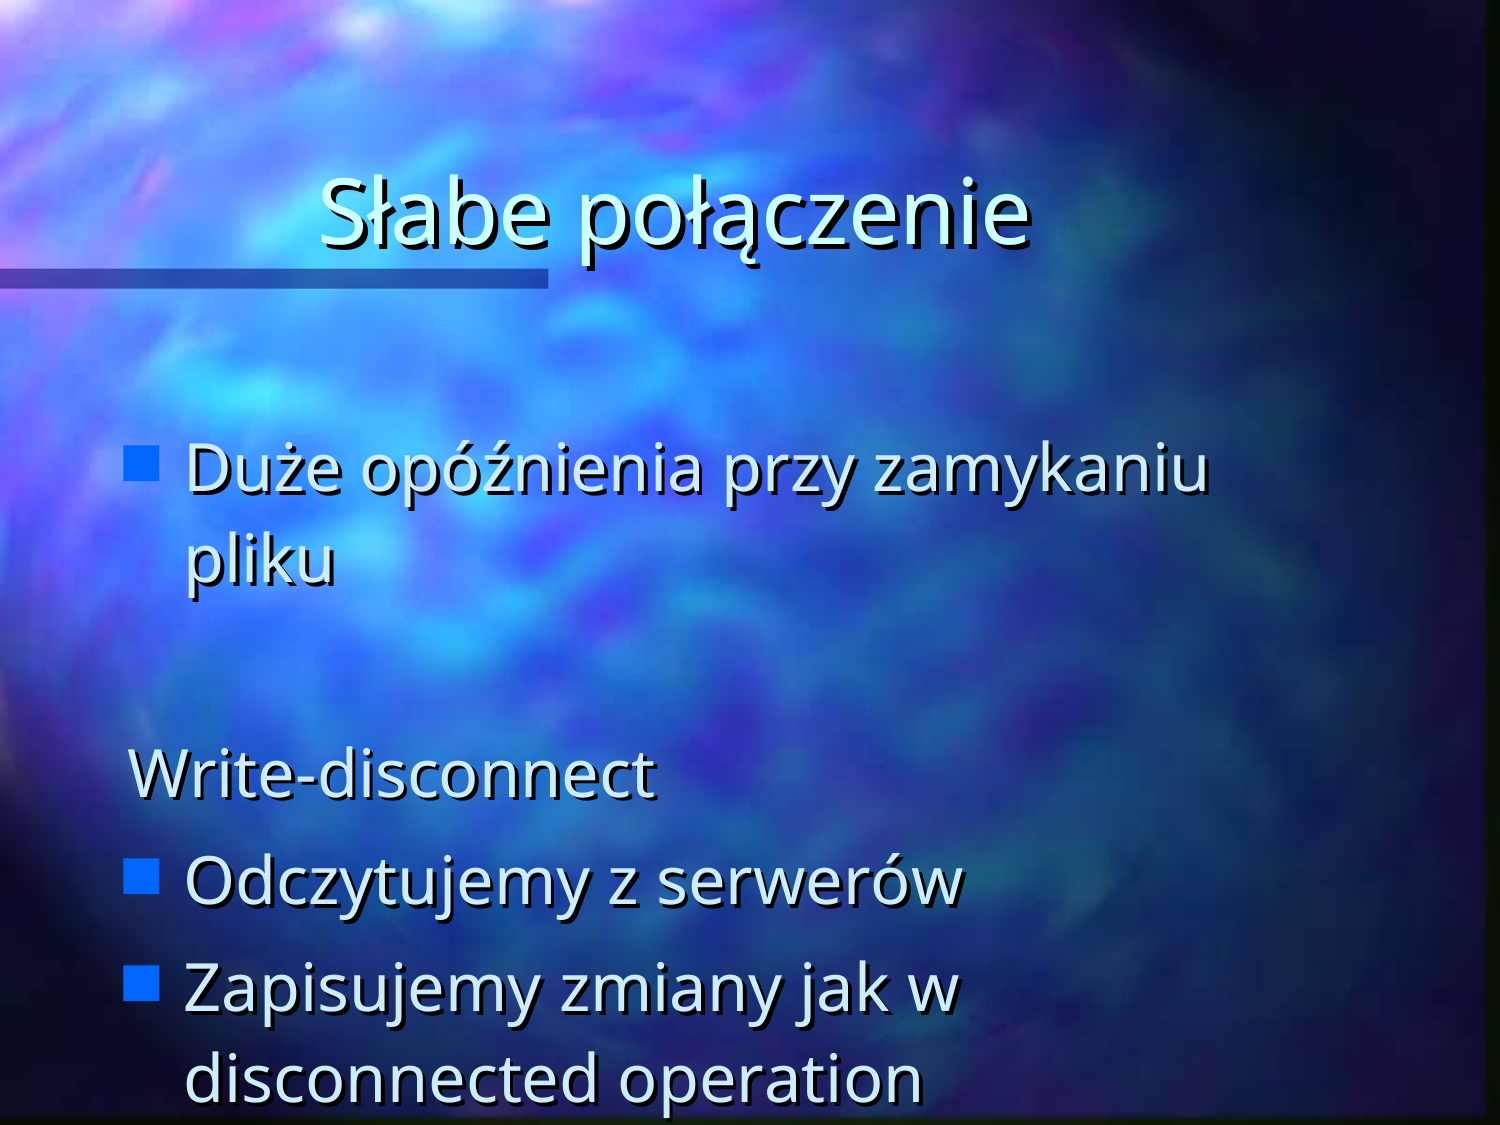

# Słabe połączenie
Duże opóźnienia przy zamykaniu pliku
Write-disconnect
Odczytujemy z serwerów
Zapisujemy zmiany jak w disconnected operation